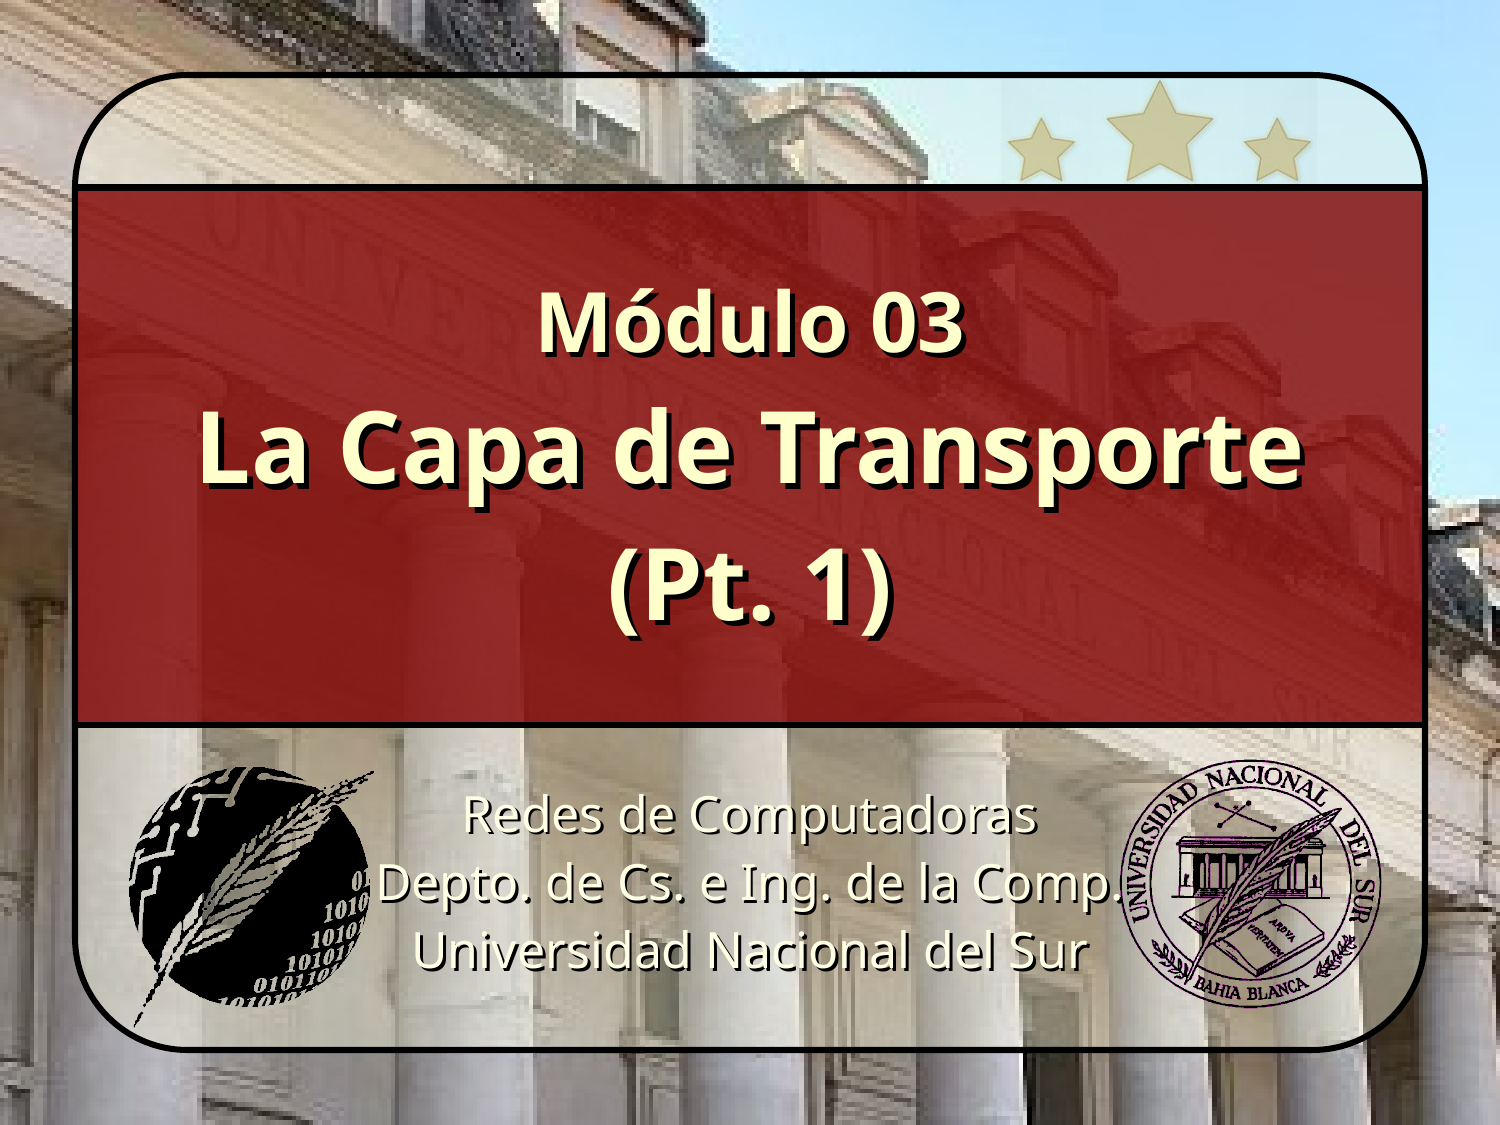

# Módulo 03 La Capa de Transporte (Pt. 1)